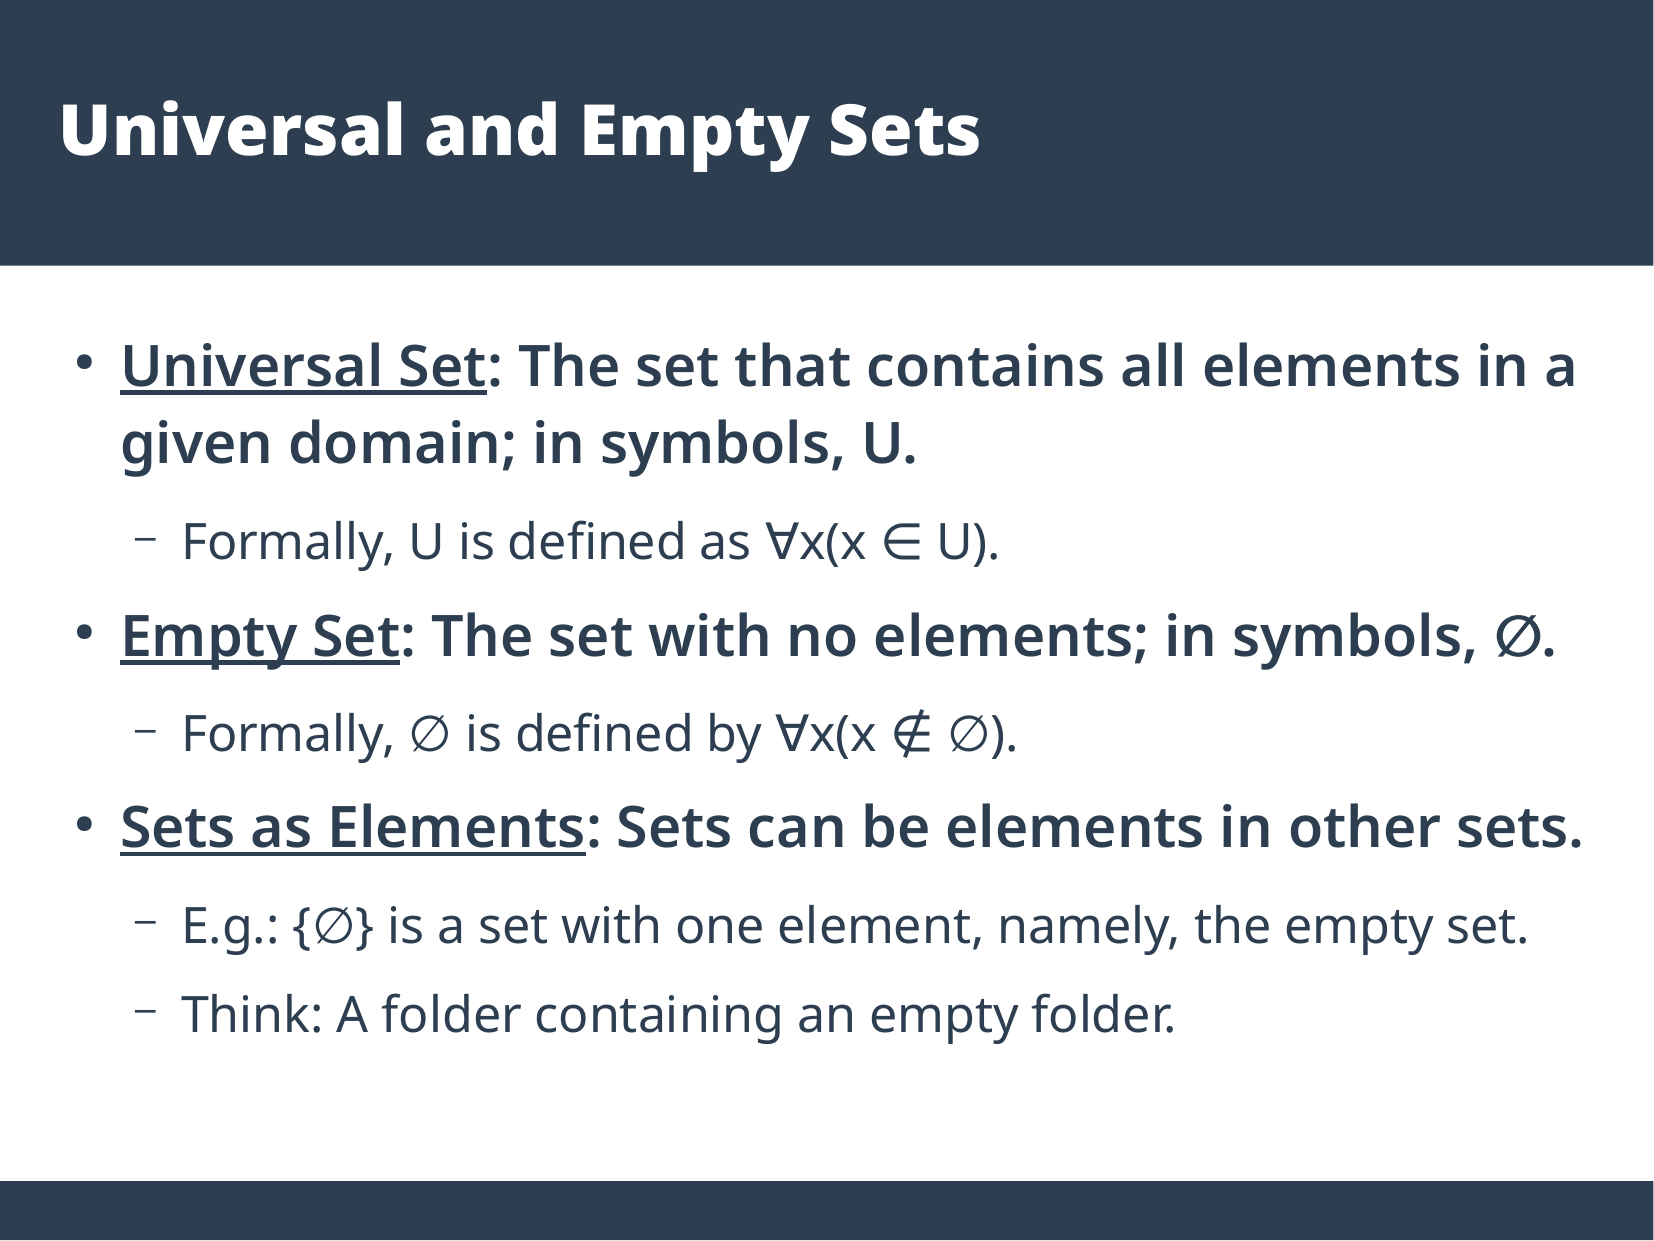

# Universal and Empty Sets
Universal Set: The set that contains all elements in a given domain; in symbols, U.
Formally, U is defined as ∀x(x ∈ U).
Empty Set: The set with no elements; in symbols, ∅.
Formally, ∅ is defined by ∀x(x ∉ ∅).
Sets as Elements: Sets can be elements in other sets.
E.g.: {∅} is a set with one element, namely, the empty set.
Think: A folder containing an empty folder.